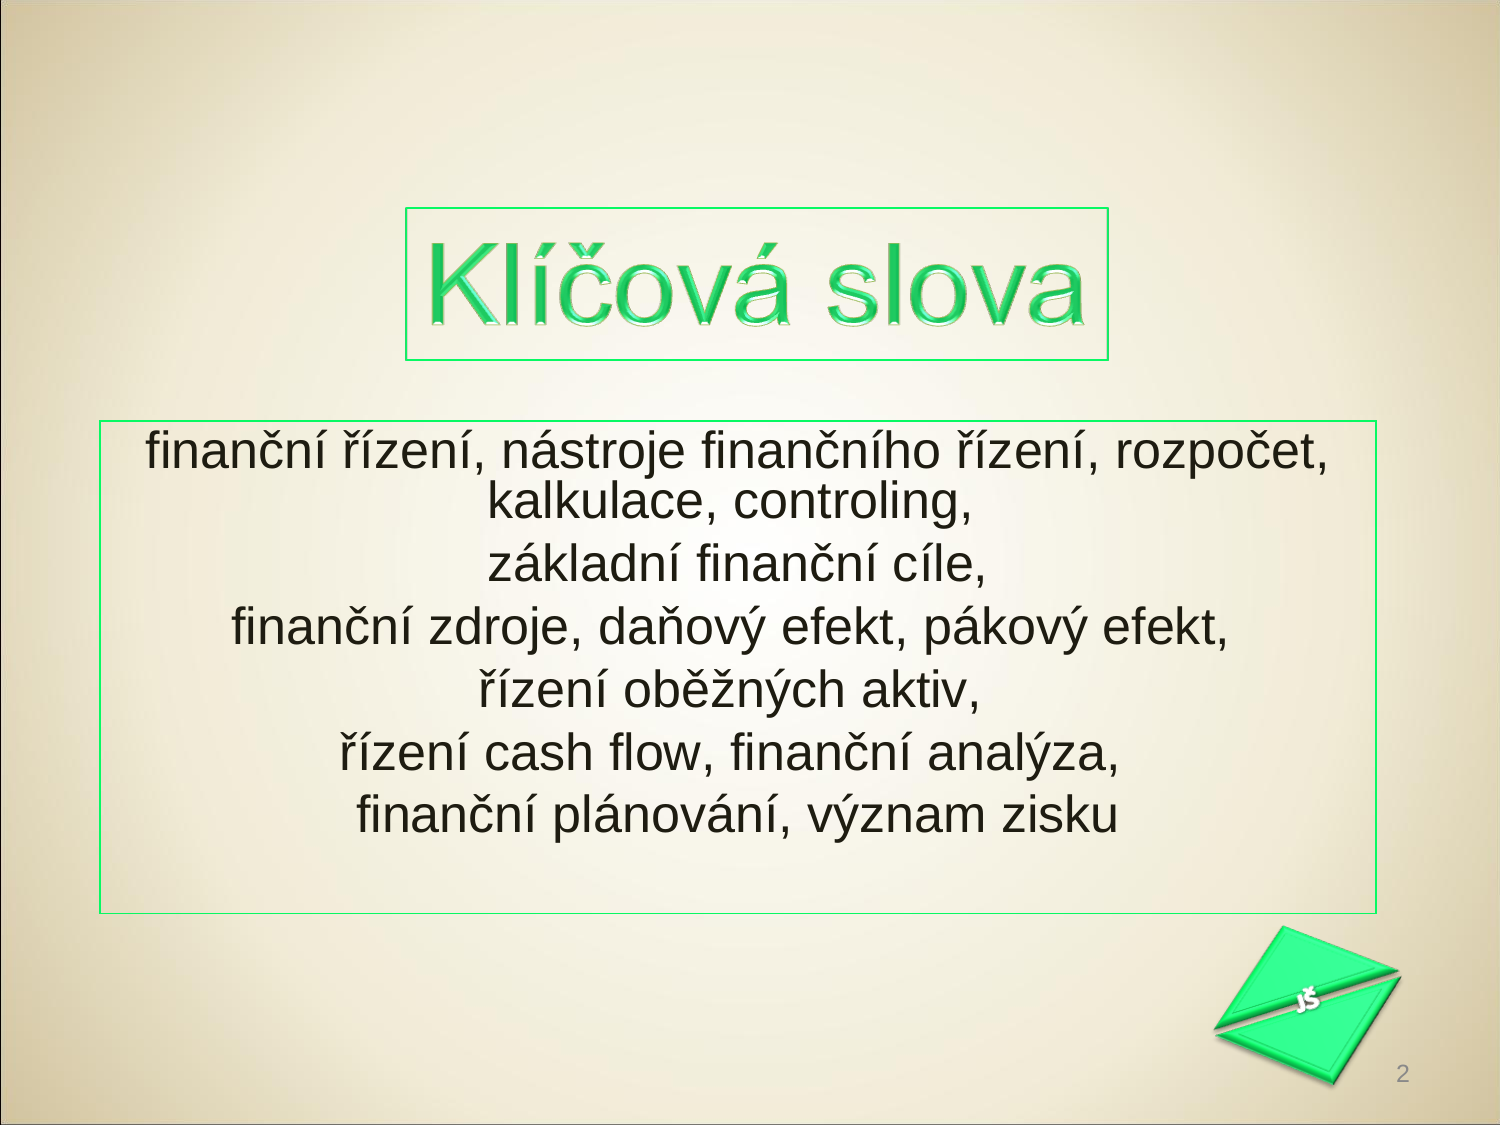

finanční řízení, nástroje finančního řízení, rozpočet, kalkulace, controling,
základní finanční cíle,
finanční zdroje, daňový efekt, pákový efekt,
řízení oběžných aktiv,
řízení cash flow, finanční analýza,
finanční plánování, význam zisku